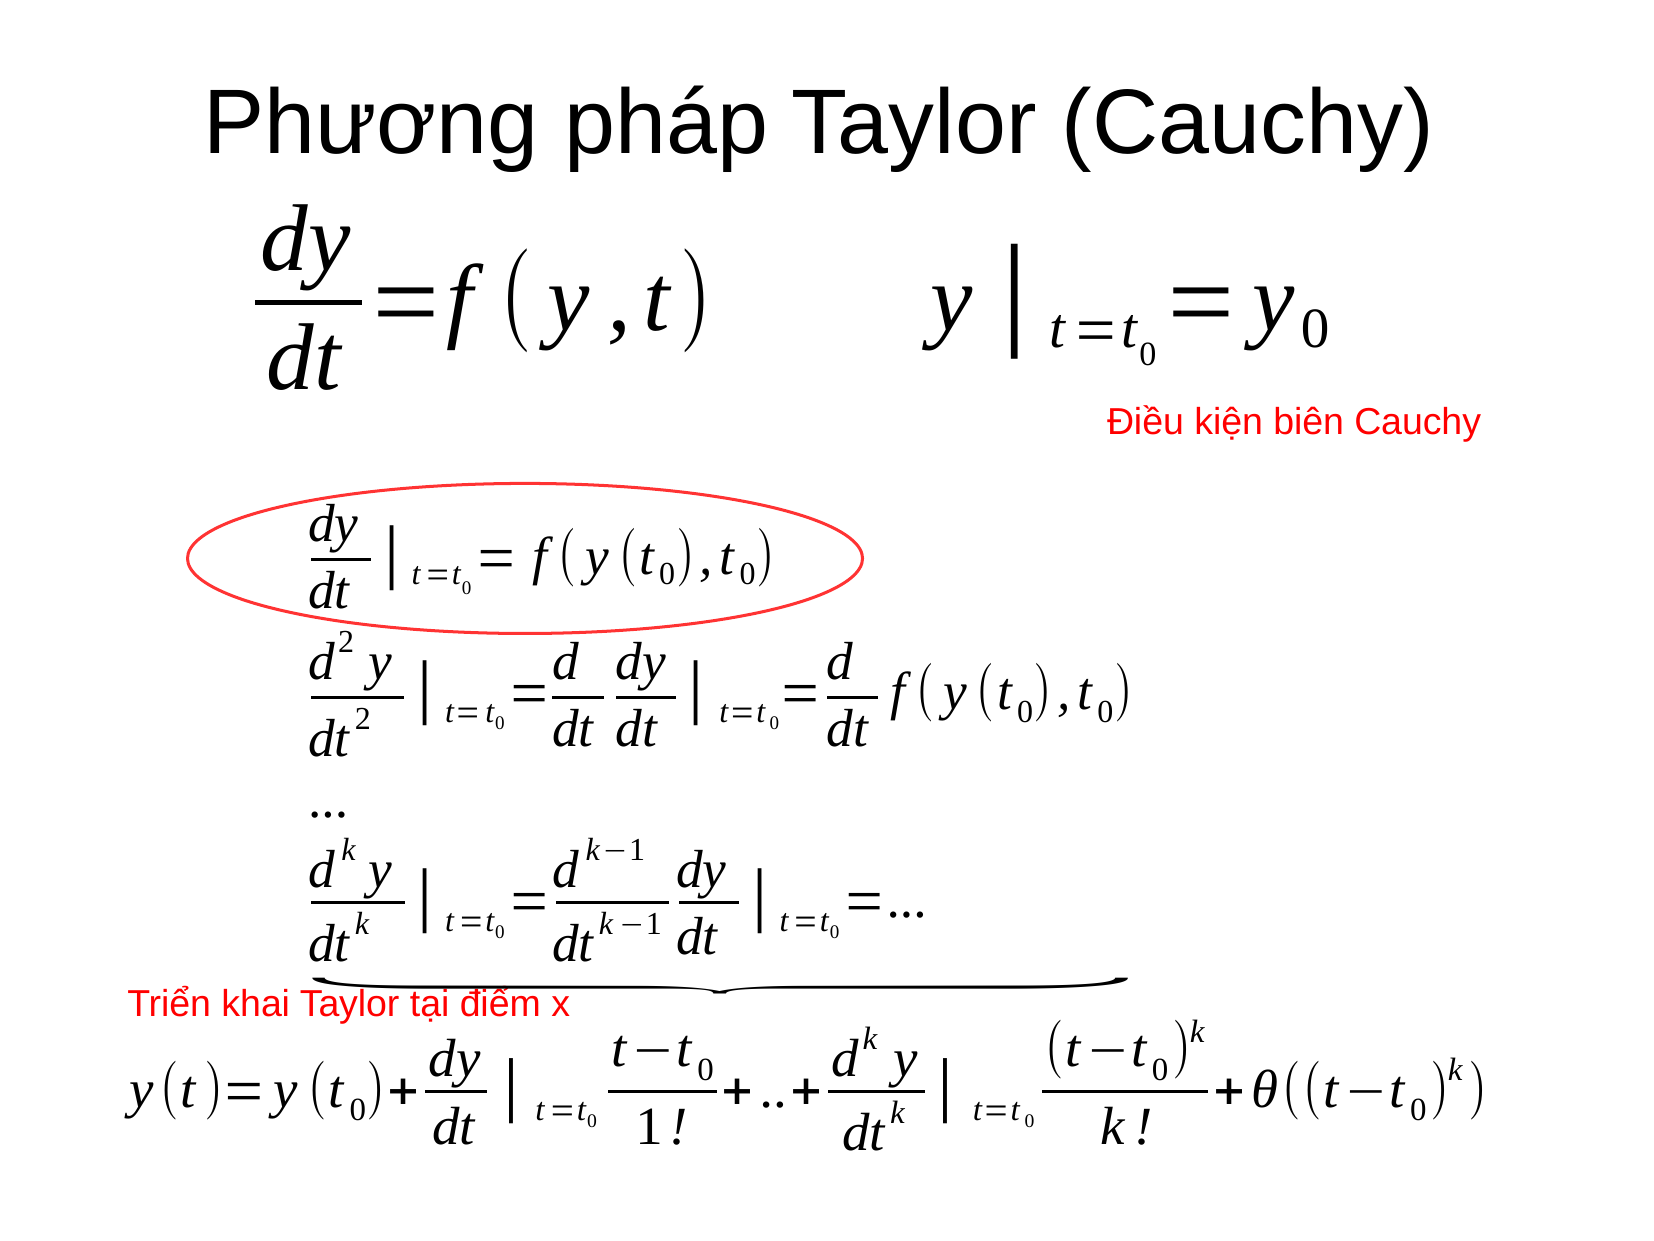

# Phương pháp Taylor (Cauchy)
Điều kiện biên Cauchy
Triển khai Taylor tại điểm x